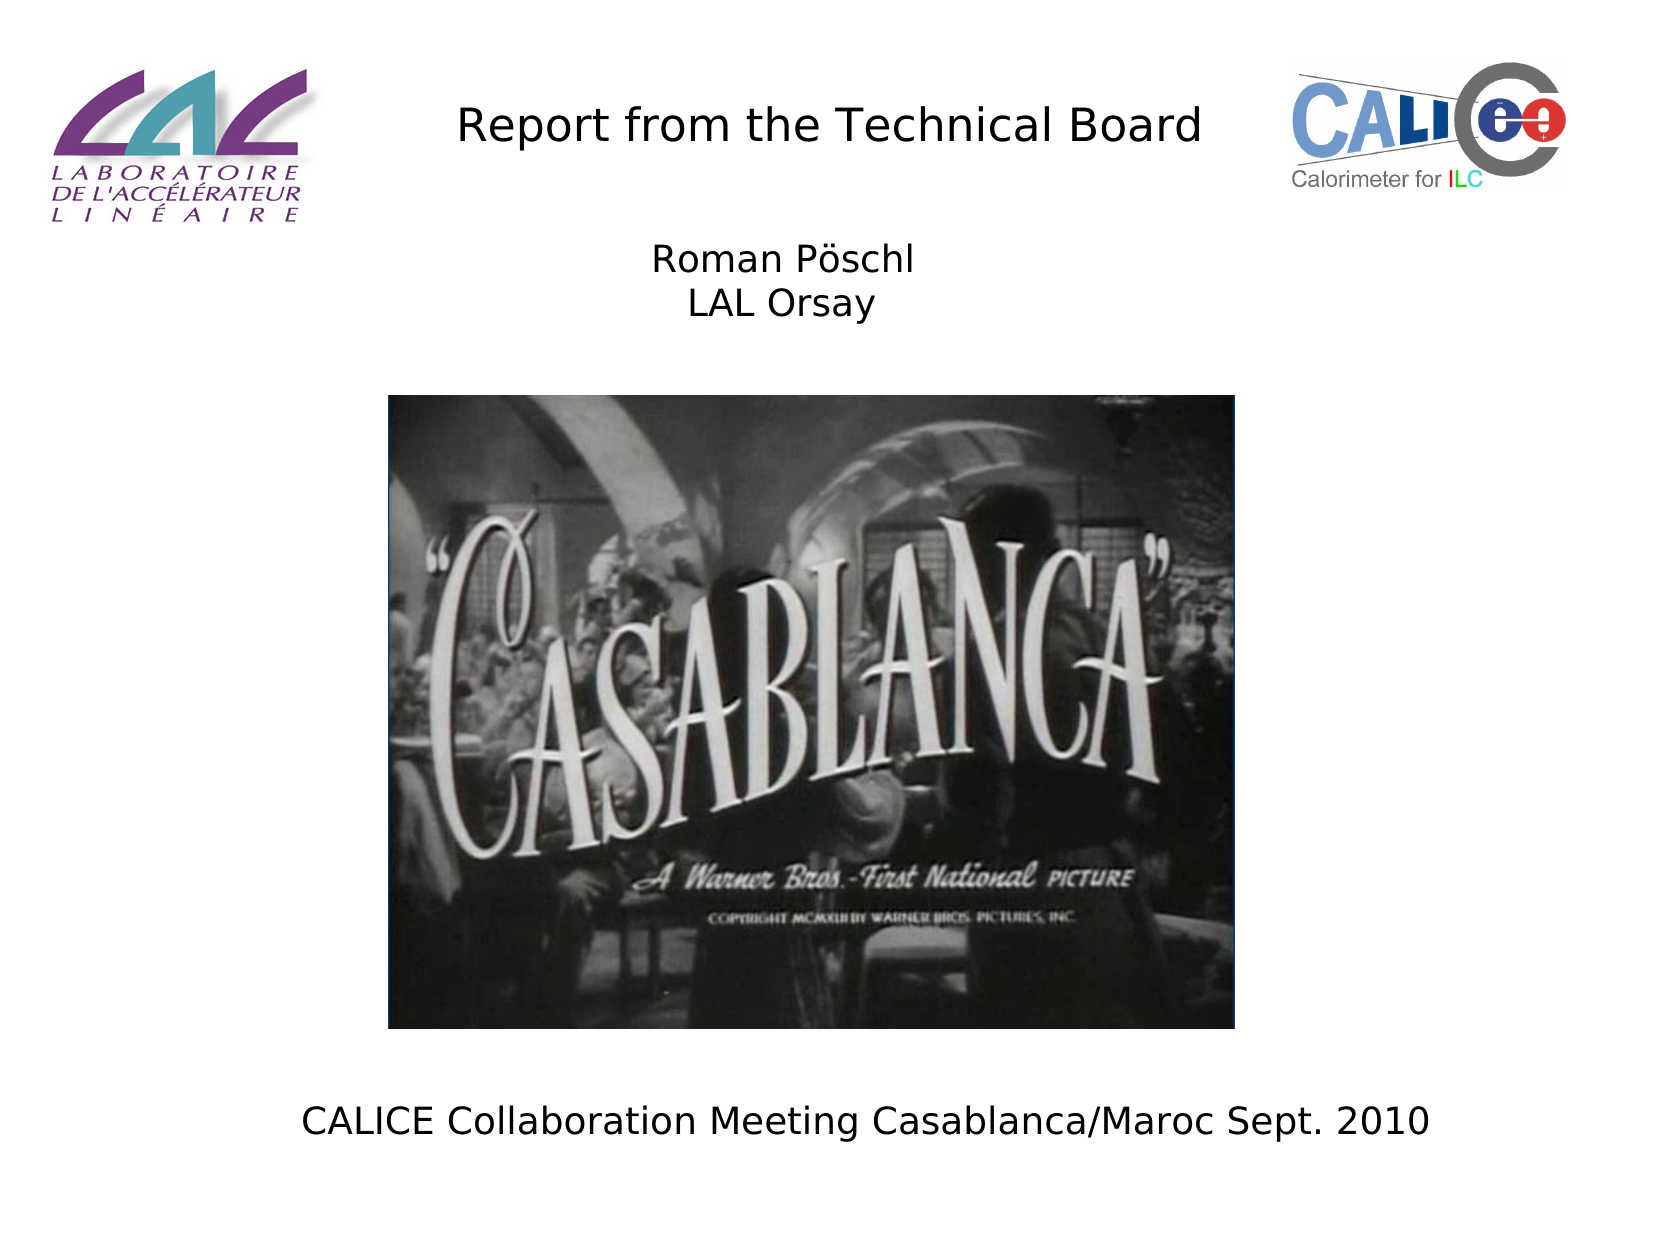

Report from the Technical Board
 Roman Pöschl
 LAL Orsay
CALICE Collaboration Meeting Casablanca/Maroc Sept. 2010